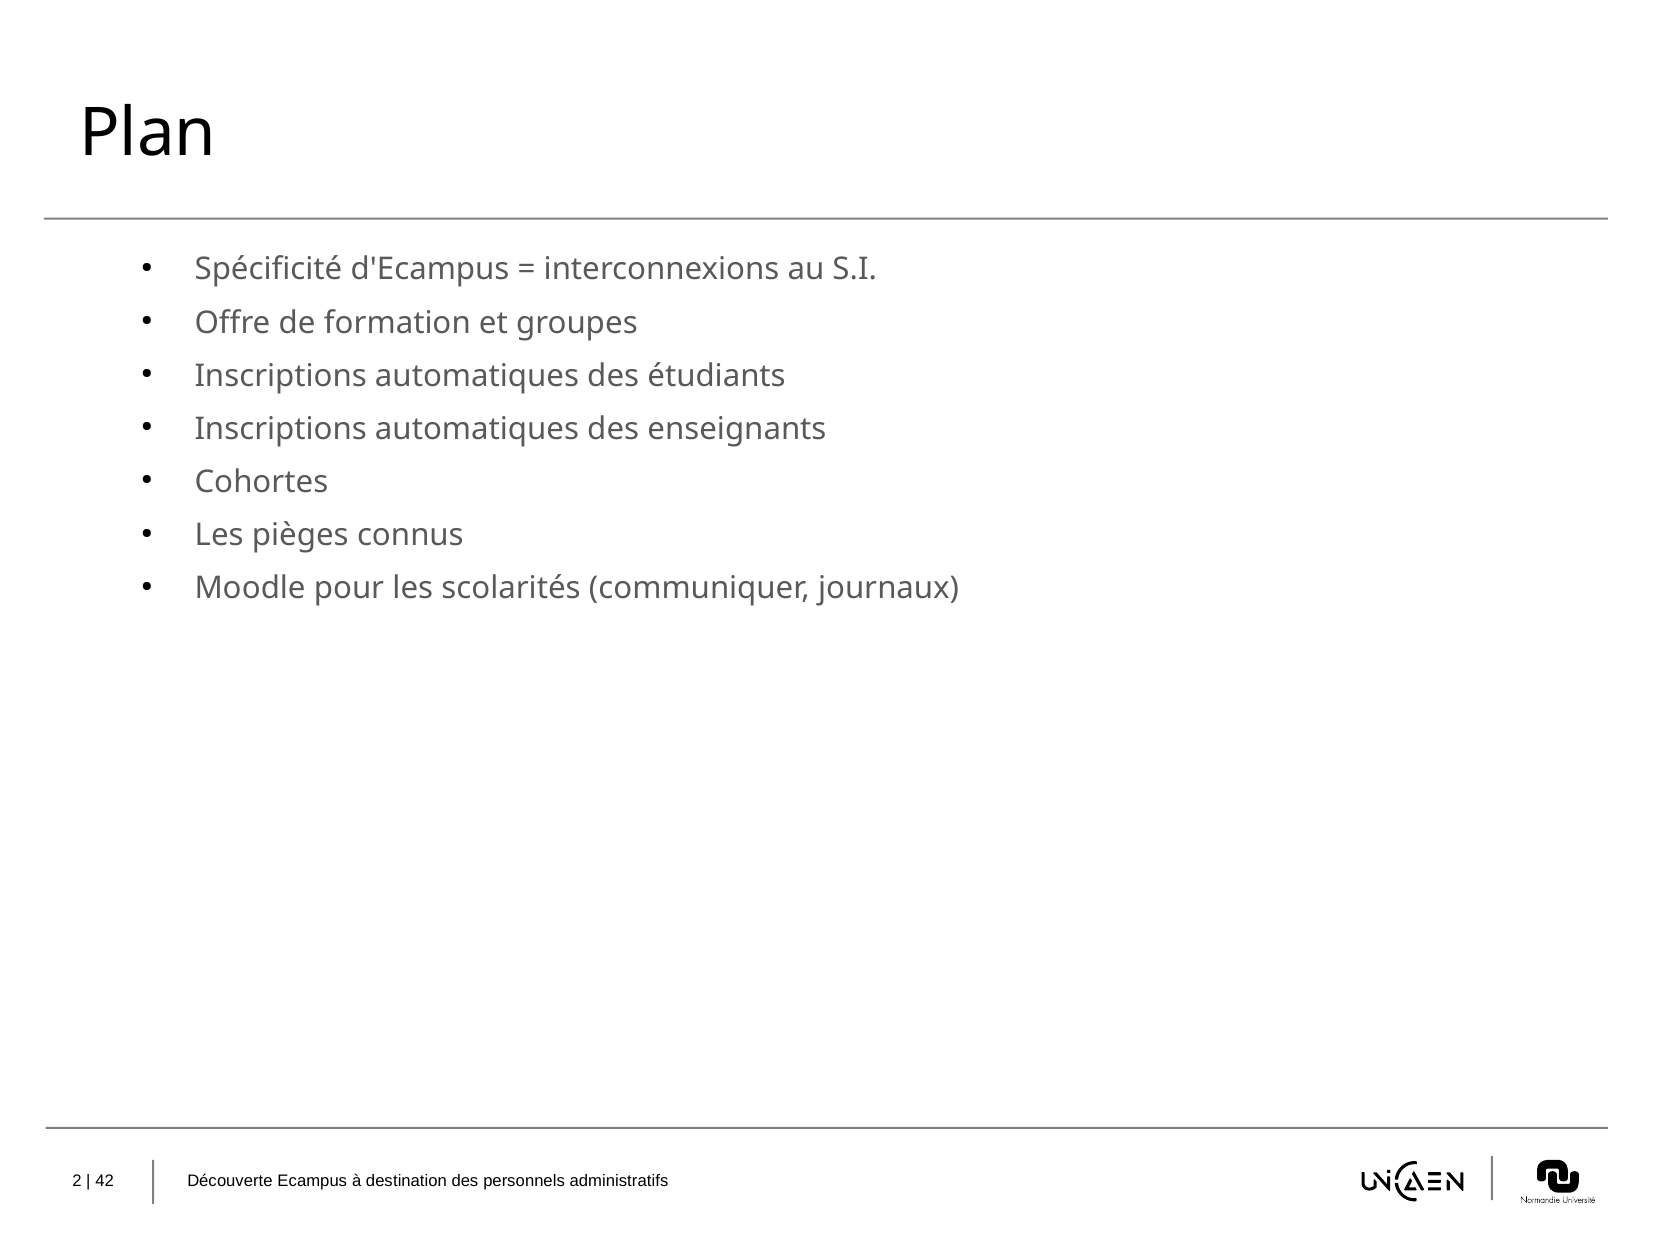

# Plan
Spécificité d'Ecampus = interconnexions au S.I.
Offre de formation et groupes
Inscriptions automatiques des étudiants
Inscriptions automatiques des enseignants
Cohortes
Les pièges connus
Moodle pour les scolarités (communiquer, journaux)
2
Découverte Ecampus pourn les personnels administratifs